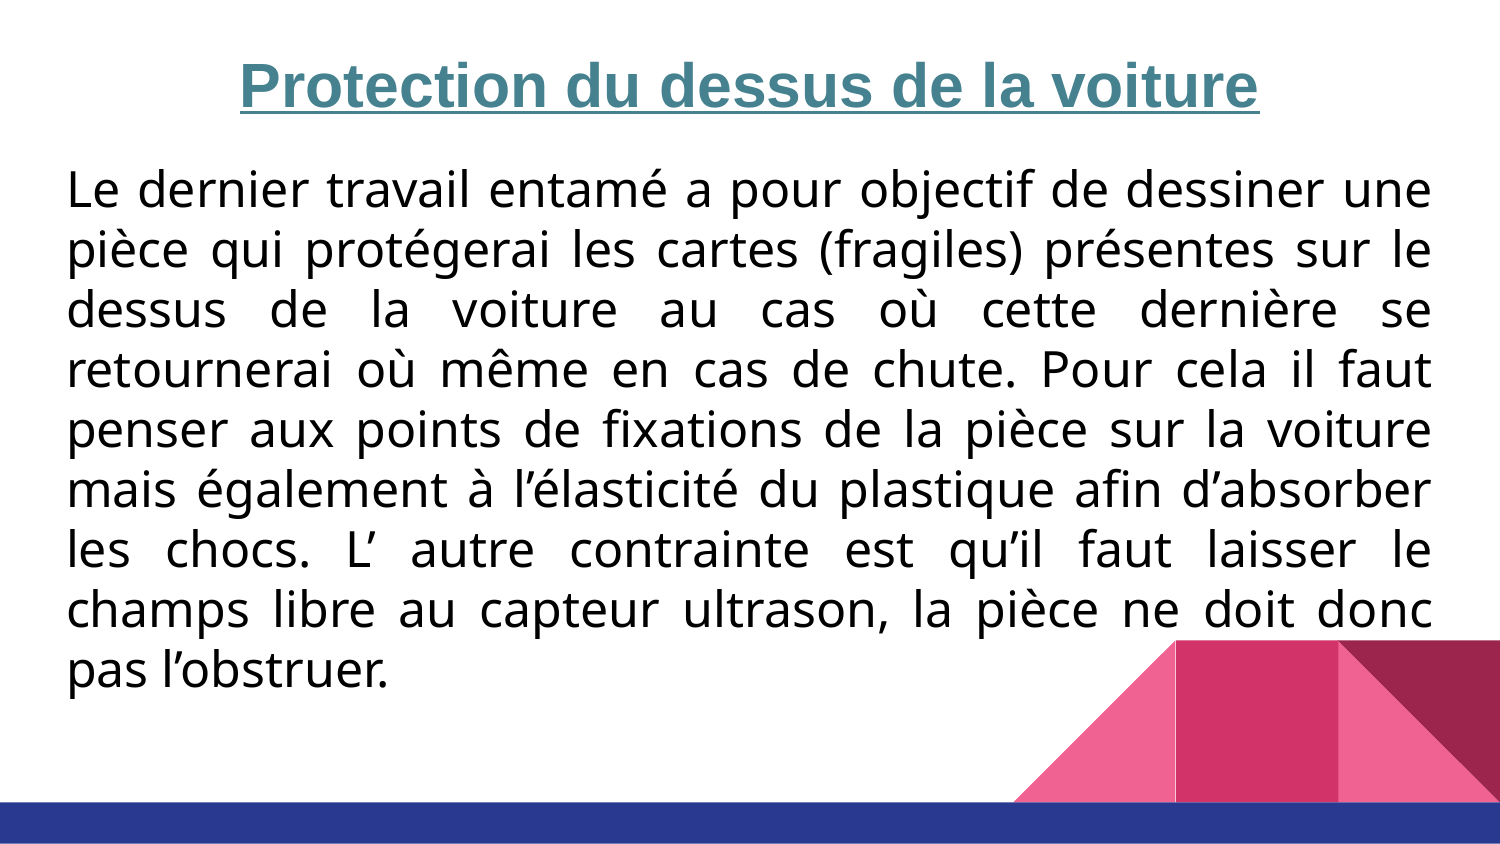

Protection du dessus de la voiture
# Le dernier travail entamé a pour objectif de dessiner une pièce qui protégerai les cartes (fragiles) présentes sur le dessus de la voiture au cas où cette dernière se retournerai où même en cas de chute. Pour cela il faut penser aux points de fixations de la pièce sur la voiture mais également à l’élasticité du plastique afin d’absorber les chocs. L’ autre contrainte est qu’il faut laisser le champs libre au capteur ultrason, la pièce ne doit donc pas l’obstruer.